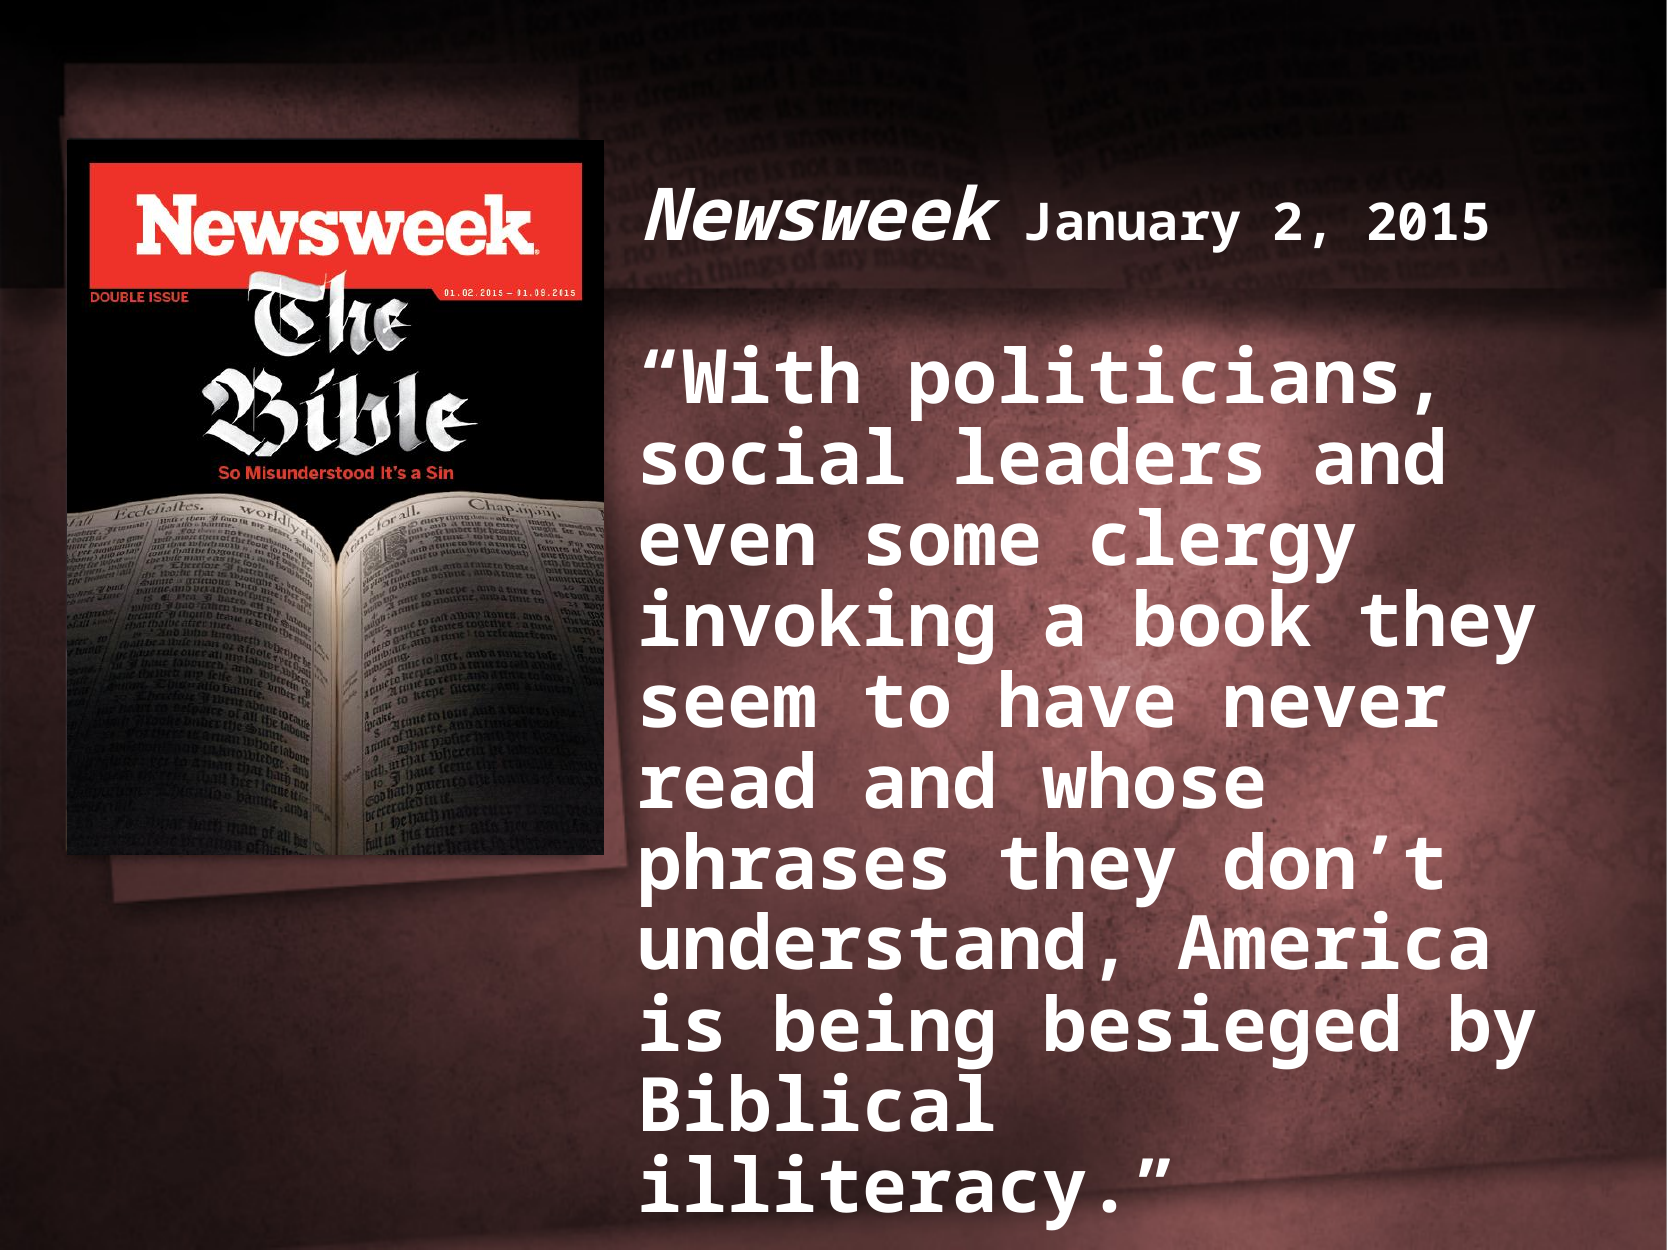

Newsweek January 2, 2015
“With politicians, social leaders and even some clergy invoking a book they seem to have never read and whose phrases they don’t understand, America is being besieged by Biblical illiteracy.”